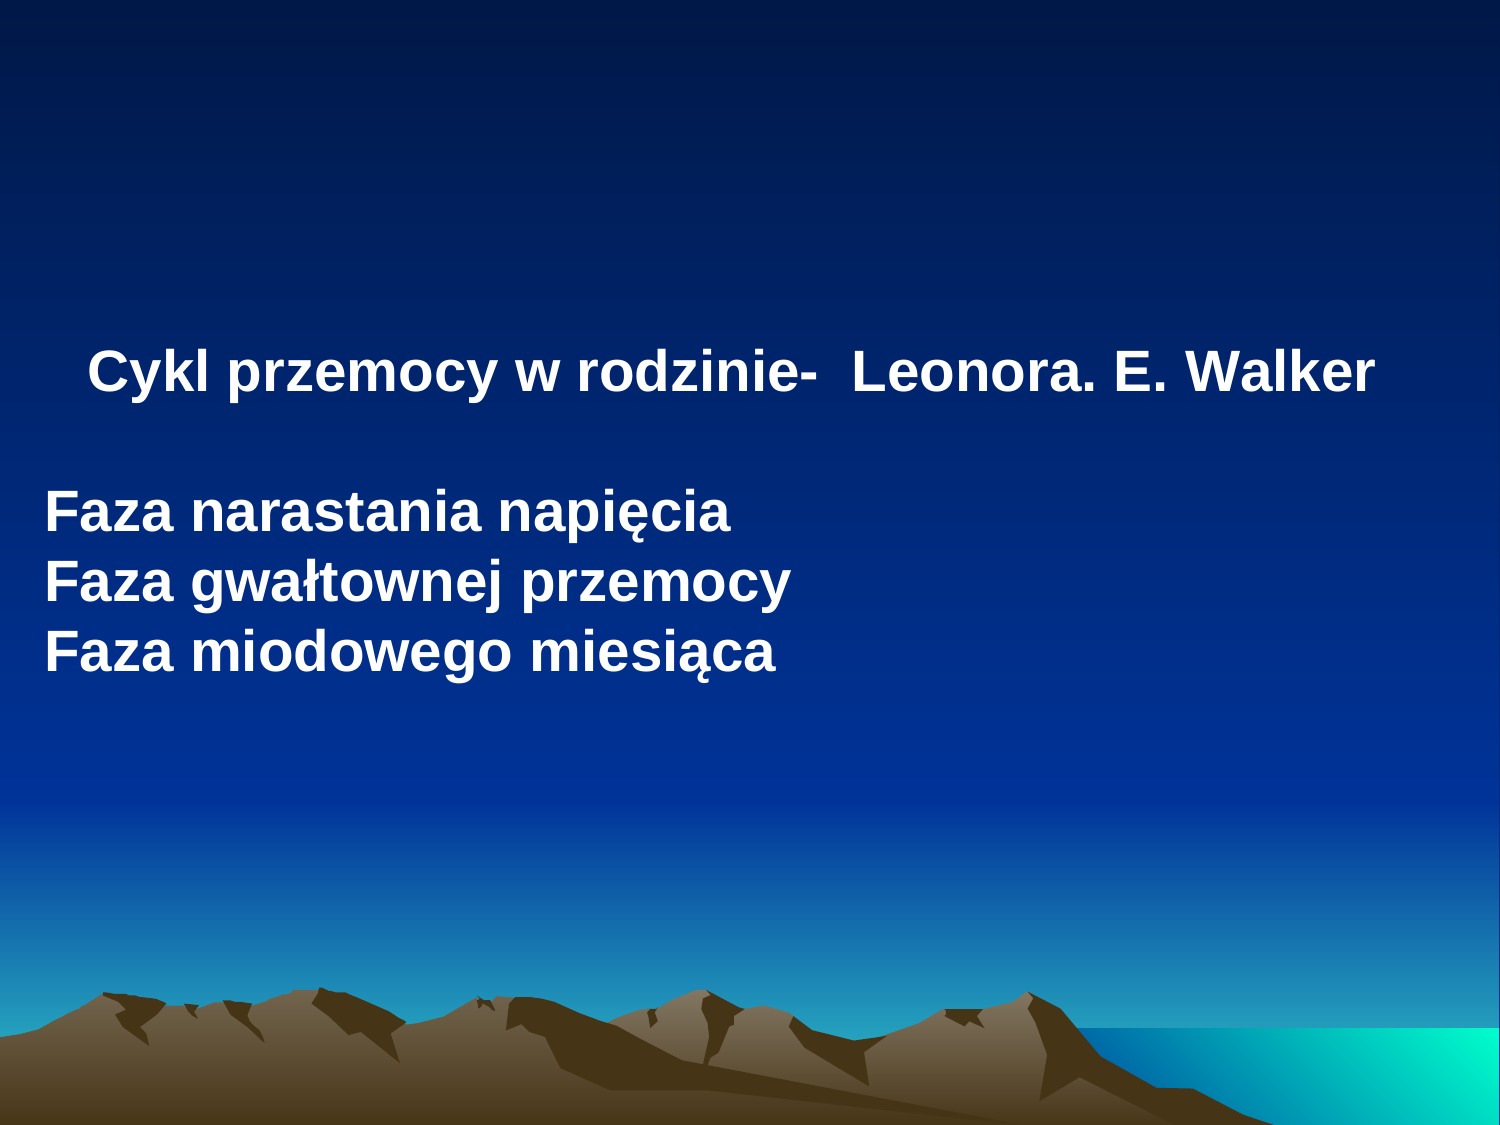

Cykl przemocy w rodzinie- Leonora. E. Walker
Faza narastania napięcia
Faza gwałtownej przemocy
Faza miodowego miesiąca